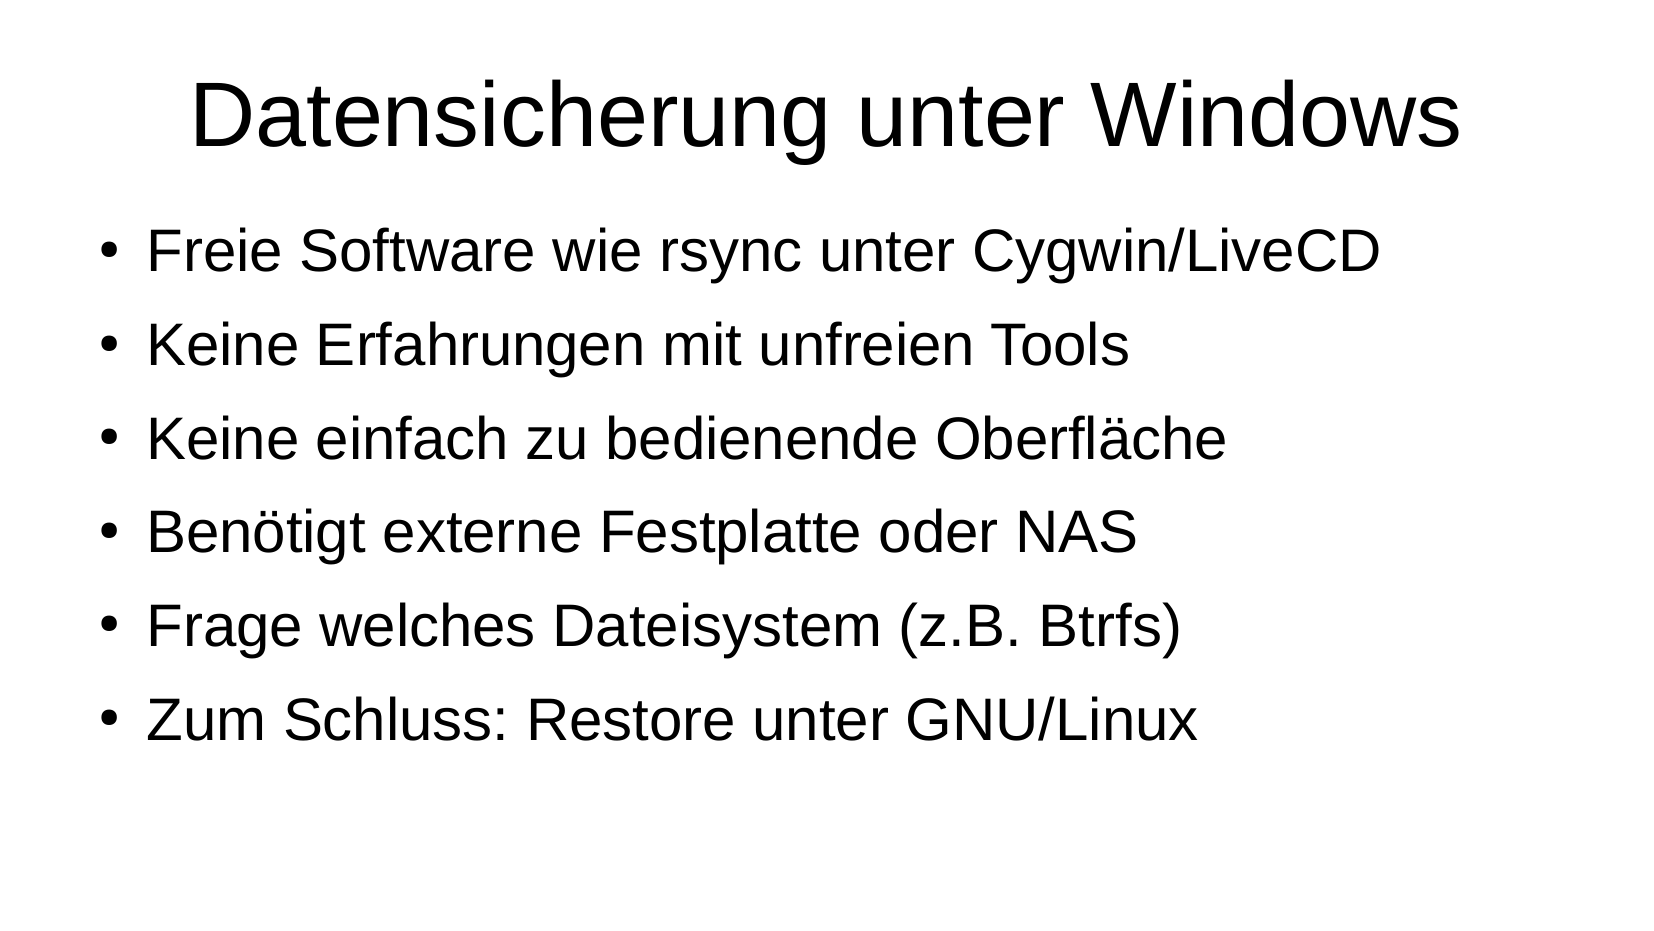

# Datensicherung unter Windows
Freie Software wie rsync unter Cygwin/LiveCD
Keine Erfahrungen mit unfreien Tools
Keine einfach zu bedienende Oberfläche
Benötigt externe Festplatte oder NAS
Frage welches Dateisystem (z.B. Btrfs)
Zum Schluss: Restore unter GNU/Linux